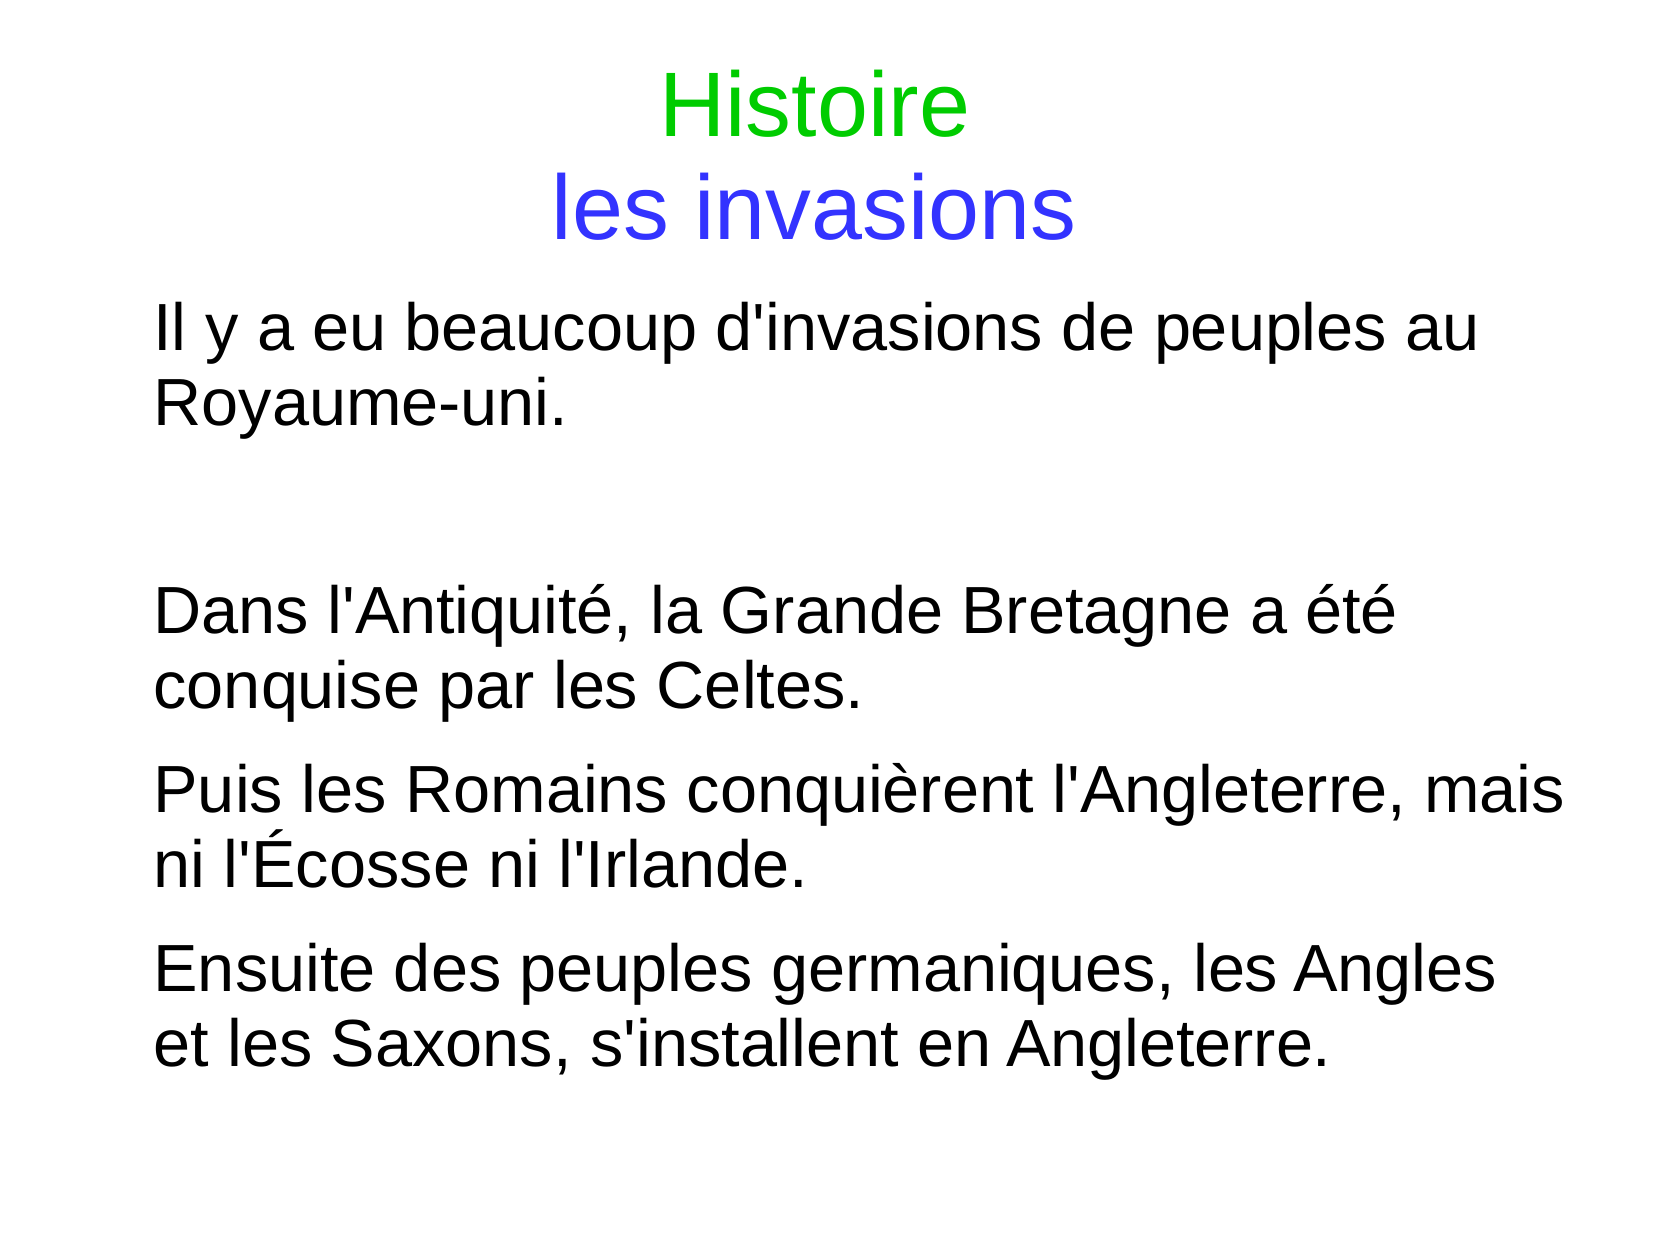

# Histoire les invasions
Il y a eu beaucoup d'invasions de peuples au Royaume-uni.
Dans l'Antiquité, la Grande Bretagne a été conquise par les Celtes.
Puis les Romains conquièrent l'Angleterre, mais ni l'Écosse ni l'Irlande.
Ensuite des peuples germaniques, les Angles et les Saxons, s'installent en Angleterre.